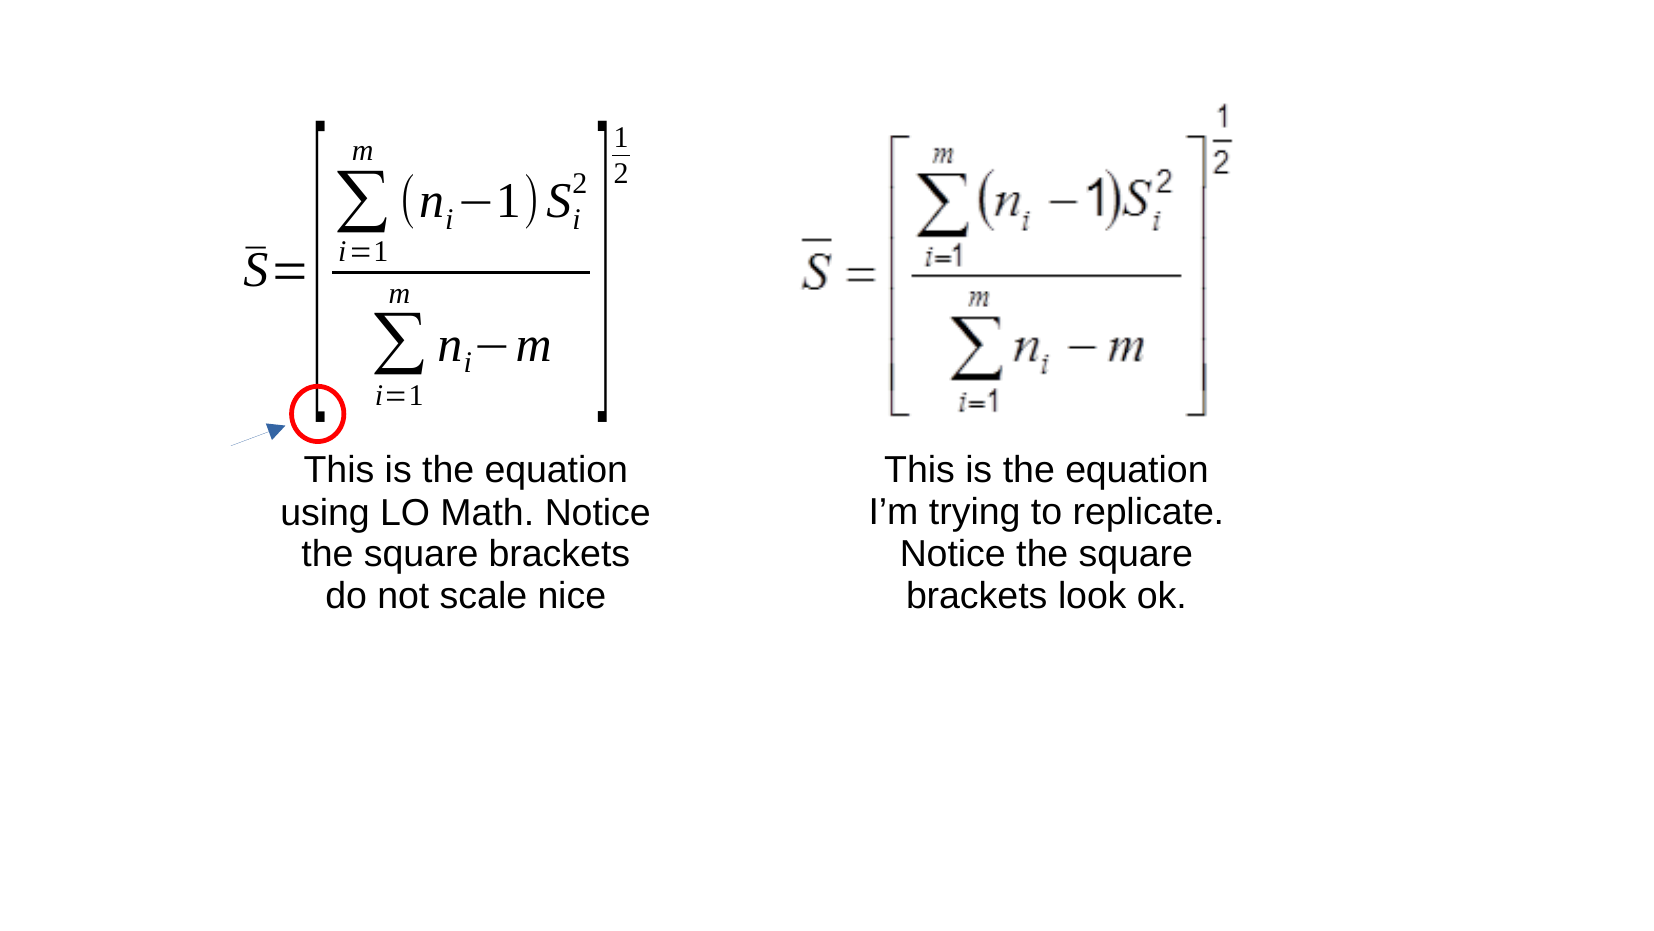

This is the equation I’m trying to replicate. Notice the square brackets look ok.
This is the equation using LO Math. Notice the square brackets do not scale nice